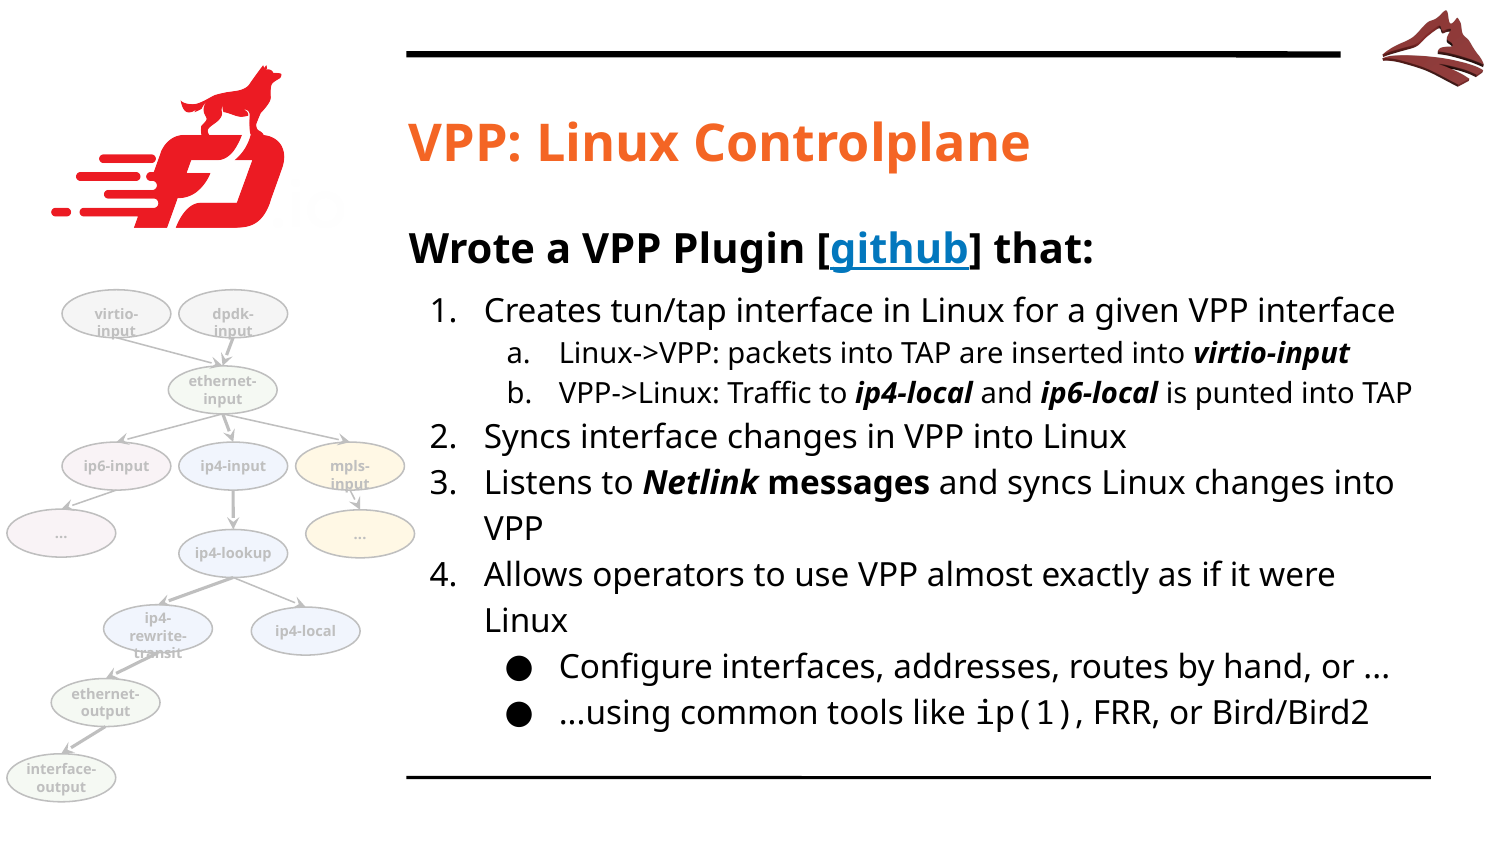

# VPP: Linux Controlplane
Wrote a VPP Plugin [github] that:
Creates tun/tap interface in Linux for a given VPP interface
Linux->VPP: packets into TAP are inserted into virtio-input
VPP->Linux: Traffic to ip4-local and ip6-local is punted into TAP
Syncs interface changes in VPP into Linux
Listens to Netlink messages and syncs Linux changes into VPP
Allows operators to use VPP almost exactly as if it were Linux
Configure interfaces, addresses, routes by hand, or ...
...using common tools like ip(1), FRR, or Bird/Bird2
⇒ VPP is Linux’s software equivalent of an ASIC dataplane ⇐
virtio-input
dpdk-input
ethernet-
input
ip6-input
ip4-input
mpls-input
...
...
ip4-lookup
ip4-rewrite-transit
ip4-local
ethernet-
output
interface-
output